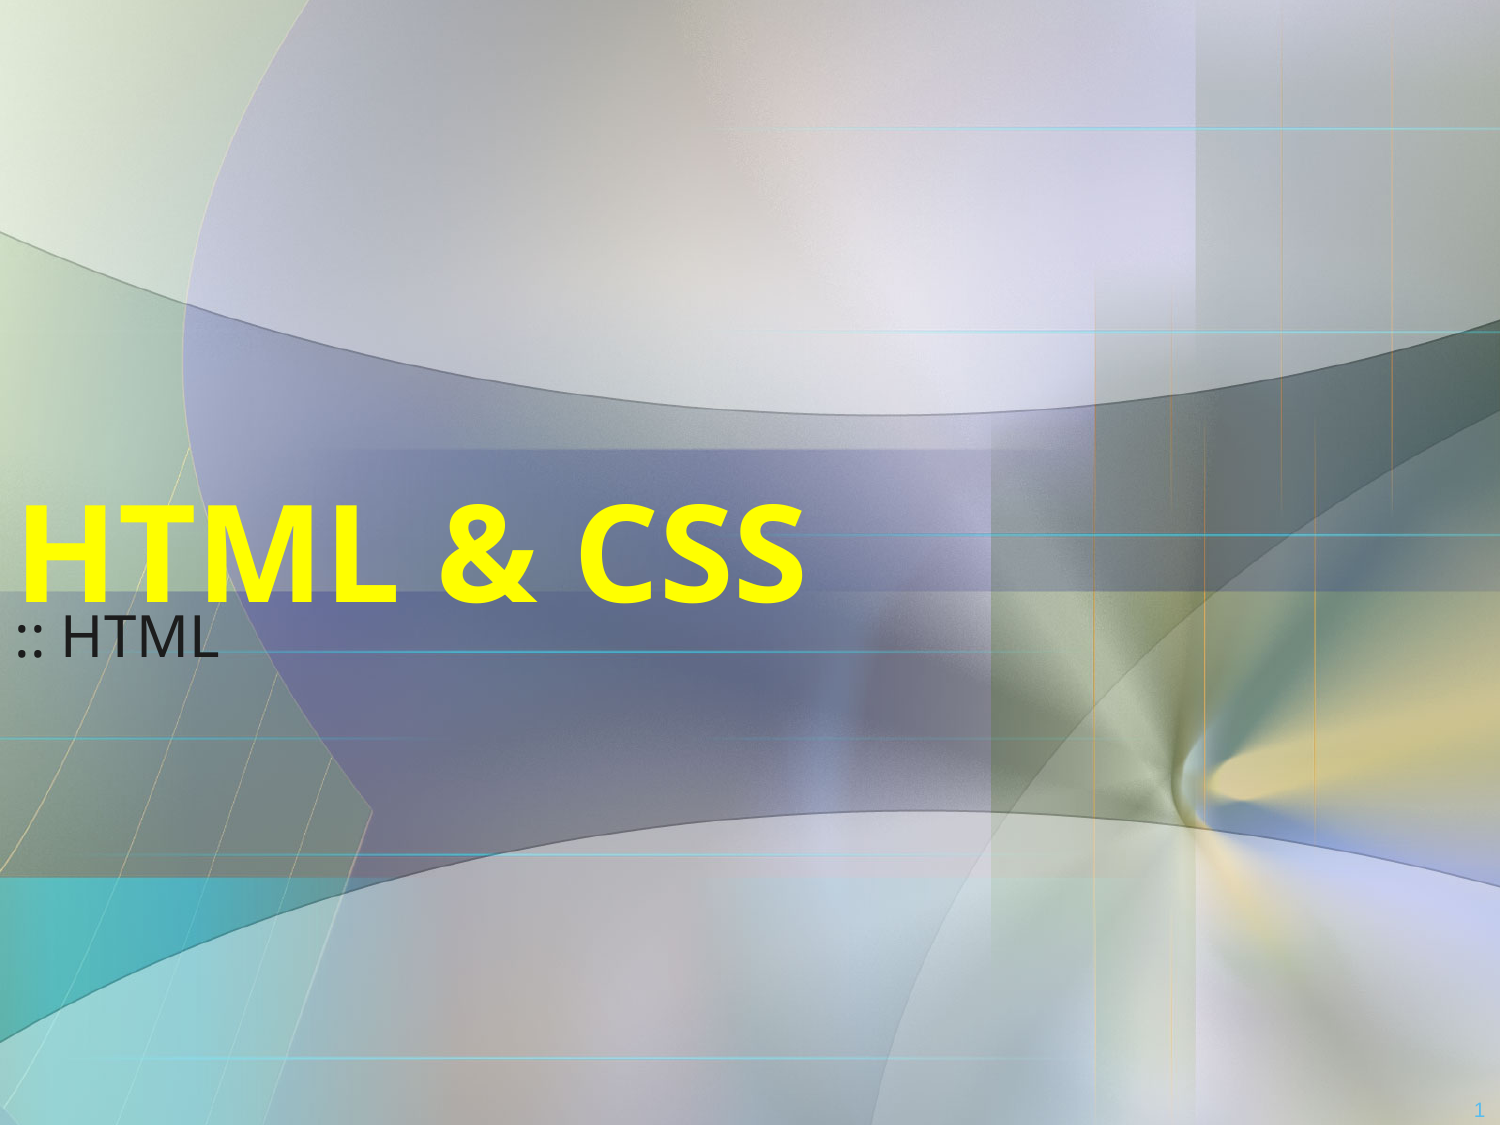

# HTML & CSS
:: HTML
1